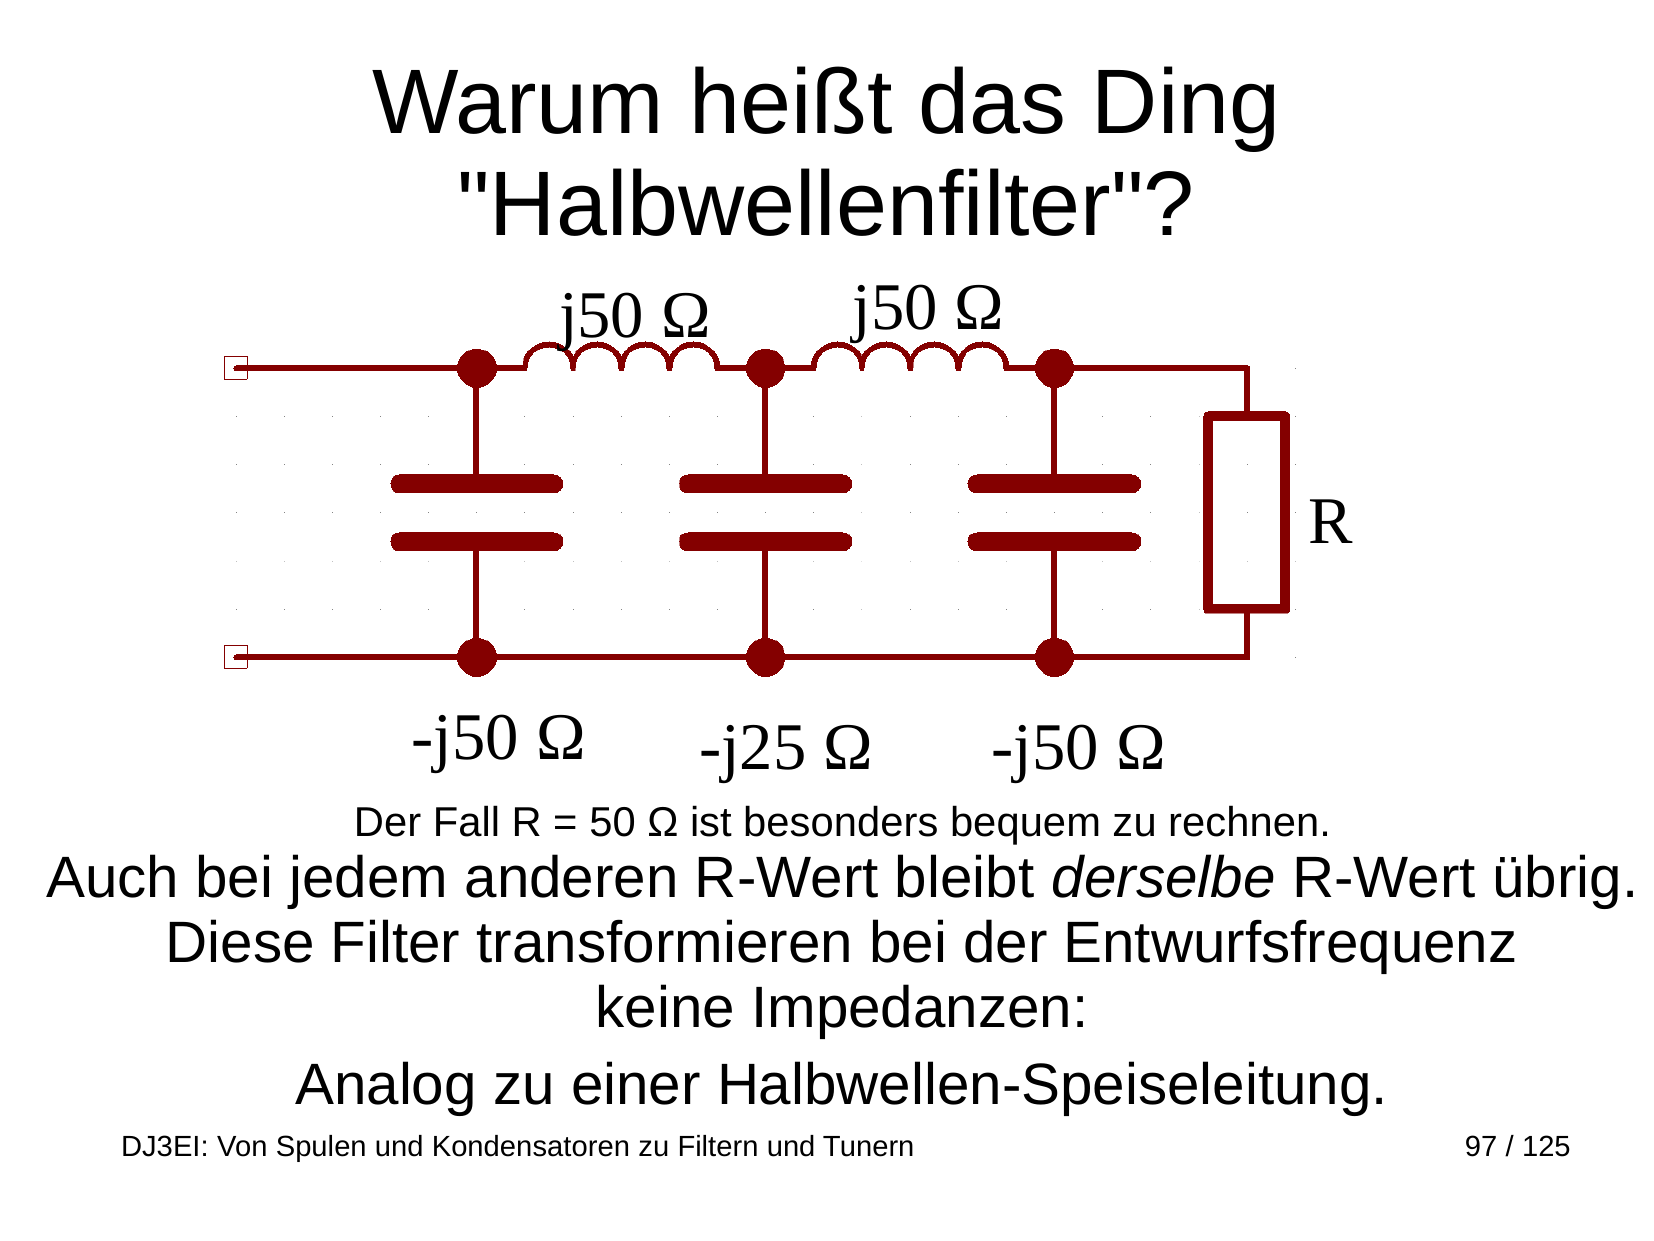

# Warum heißt das Ding "Halbwellenfilter"?
j50 Ω
j50 Ω
R
-j50 Ω
-j25 Ω
-j50 Ω
Der Fall R = 50 Ω ist besonders bequem zu rechnen.
Auch bei jedem anderen R-Wert bleibt derselbe R-Wert übrig.
Diese Filter transformieren bei der Entwurfsfrequenz
keine Impedanzen:
Analog zu einer Halbwellen-Speiseleitung.